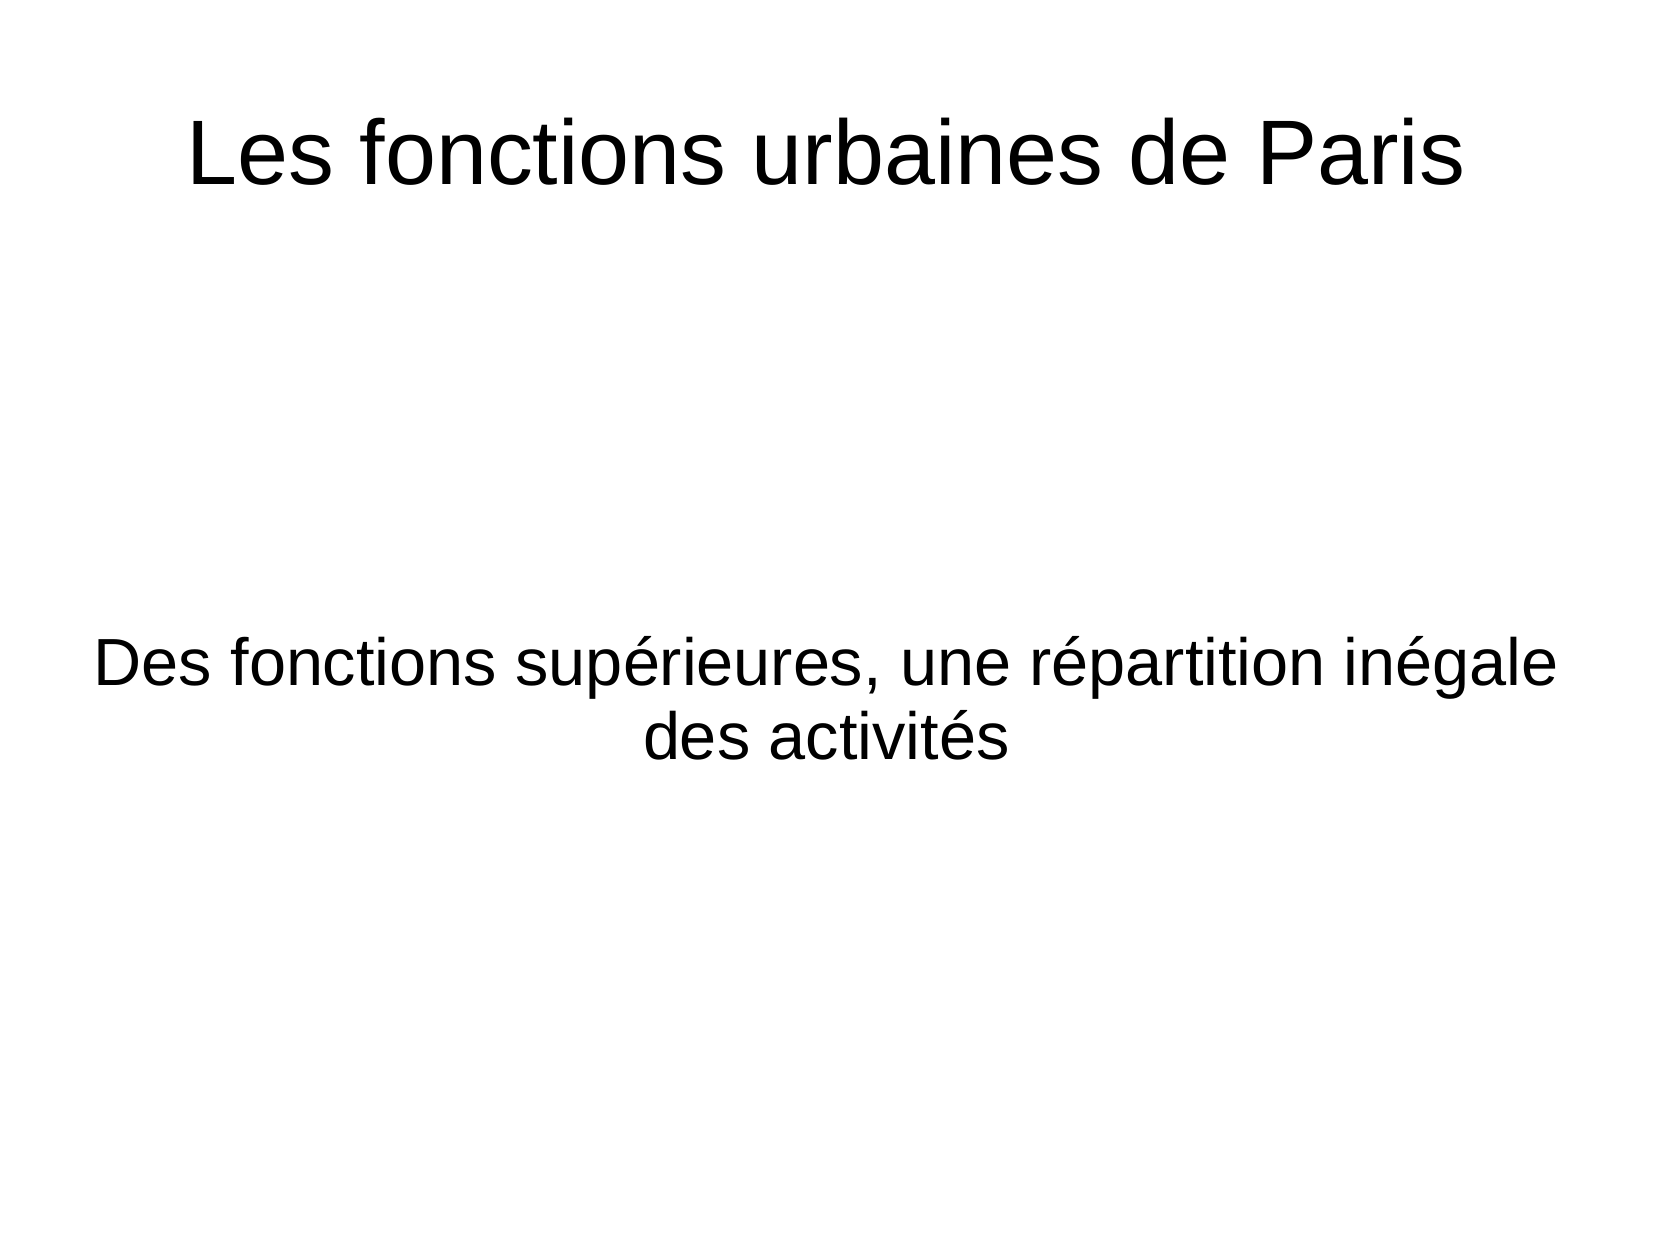

# Les fonctions urbaines de Paris
Des fonctions supérieures, une répartition inégale
des activités